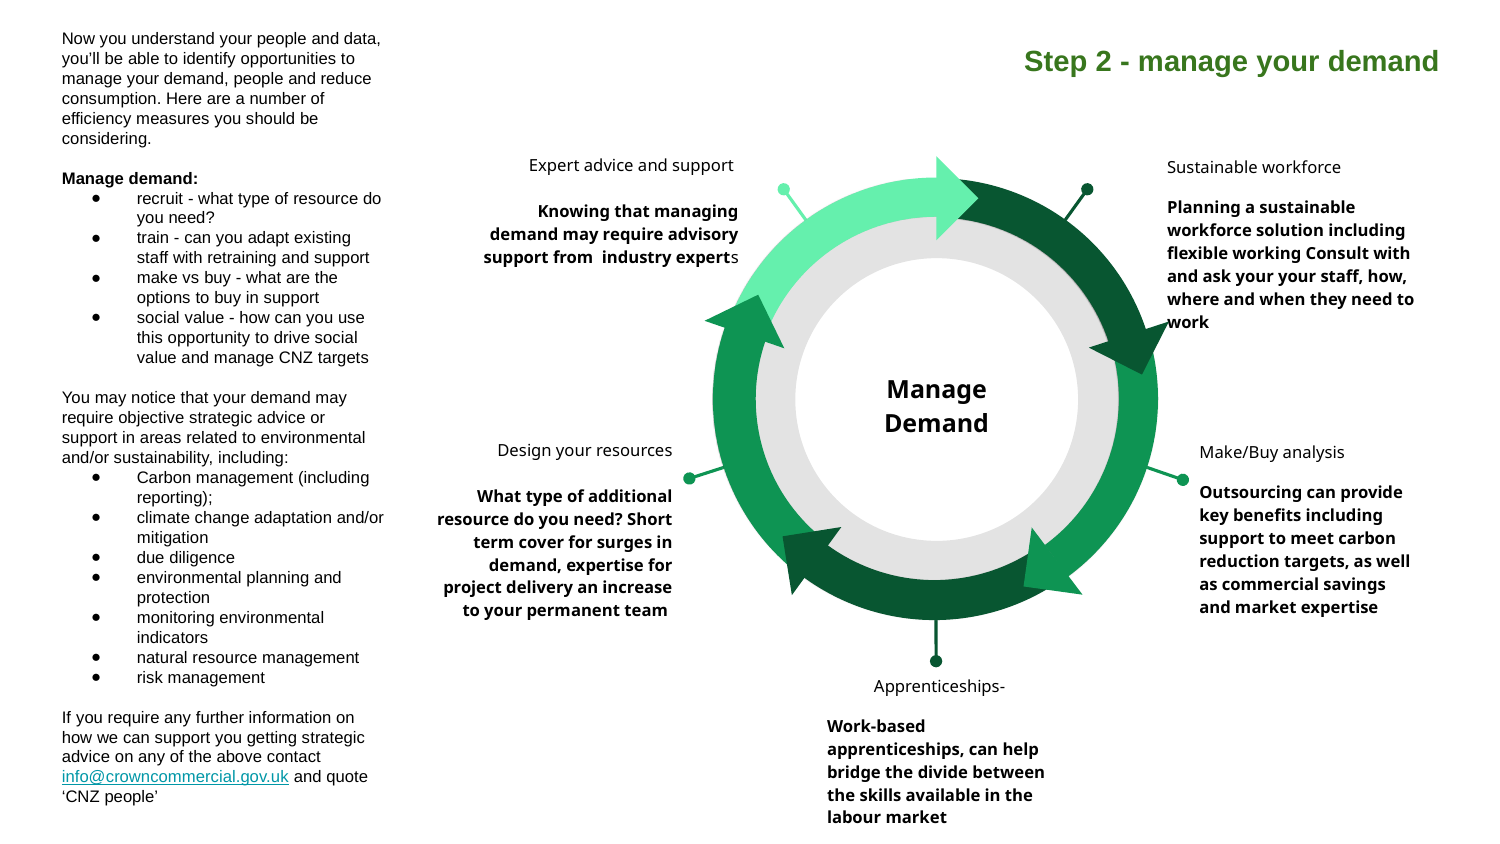

Now you understand your people and data, you’ll be able to identify opportunities to manage your demand, people and reduce consumption. Here are a number of efficiency measures you should be considering.
Manage demand:
recruit - what type of resource do you need?
train - can you adapt existing staff with retraining and support
make vs buy - what are the options to buy in support
social value - how can you use this opportunity to drive social value and manage CNZ targets
You may notice that your demand may require objective strategic advice or support in areas related to environmental and/or sustainability, including:
Carbon management (including reporting);
climate change adaptation and/or mitigation
due diligence
environmental planning and protection
monitoring environmental indicators
natural resource management
risk management
If you require any further information on how we can support you getting strategic advice on any of the above contact info@crowncommercial.gov.uk and quote ‘CNZ people’
Step 2 - manage your demand
Expert advice and support
Knowing that managing
 demand may require advisory support from industry experts
Sustainable workforce
Planning a sustainable workforce solution including flexible working Consult with and ask your your staff, how, where and when they need to work
Manage Demand
Design your resources
What type of additional resource do you need? Short term cover for surges in demand, expertise for project delivery an increase to your permanent team
Make/Buy analysis
Outsourcing can provide key benefits including support to meet carbon reduction targets, as well as commercial savings and market expertise
Apprenticeships-
Work-based apprenticeships, can help bridge the divide between the skills available in the labour market